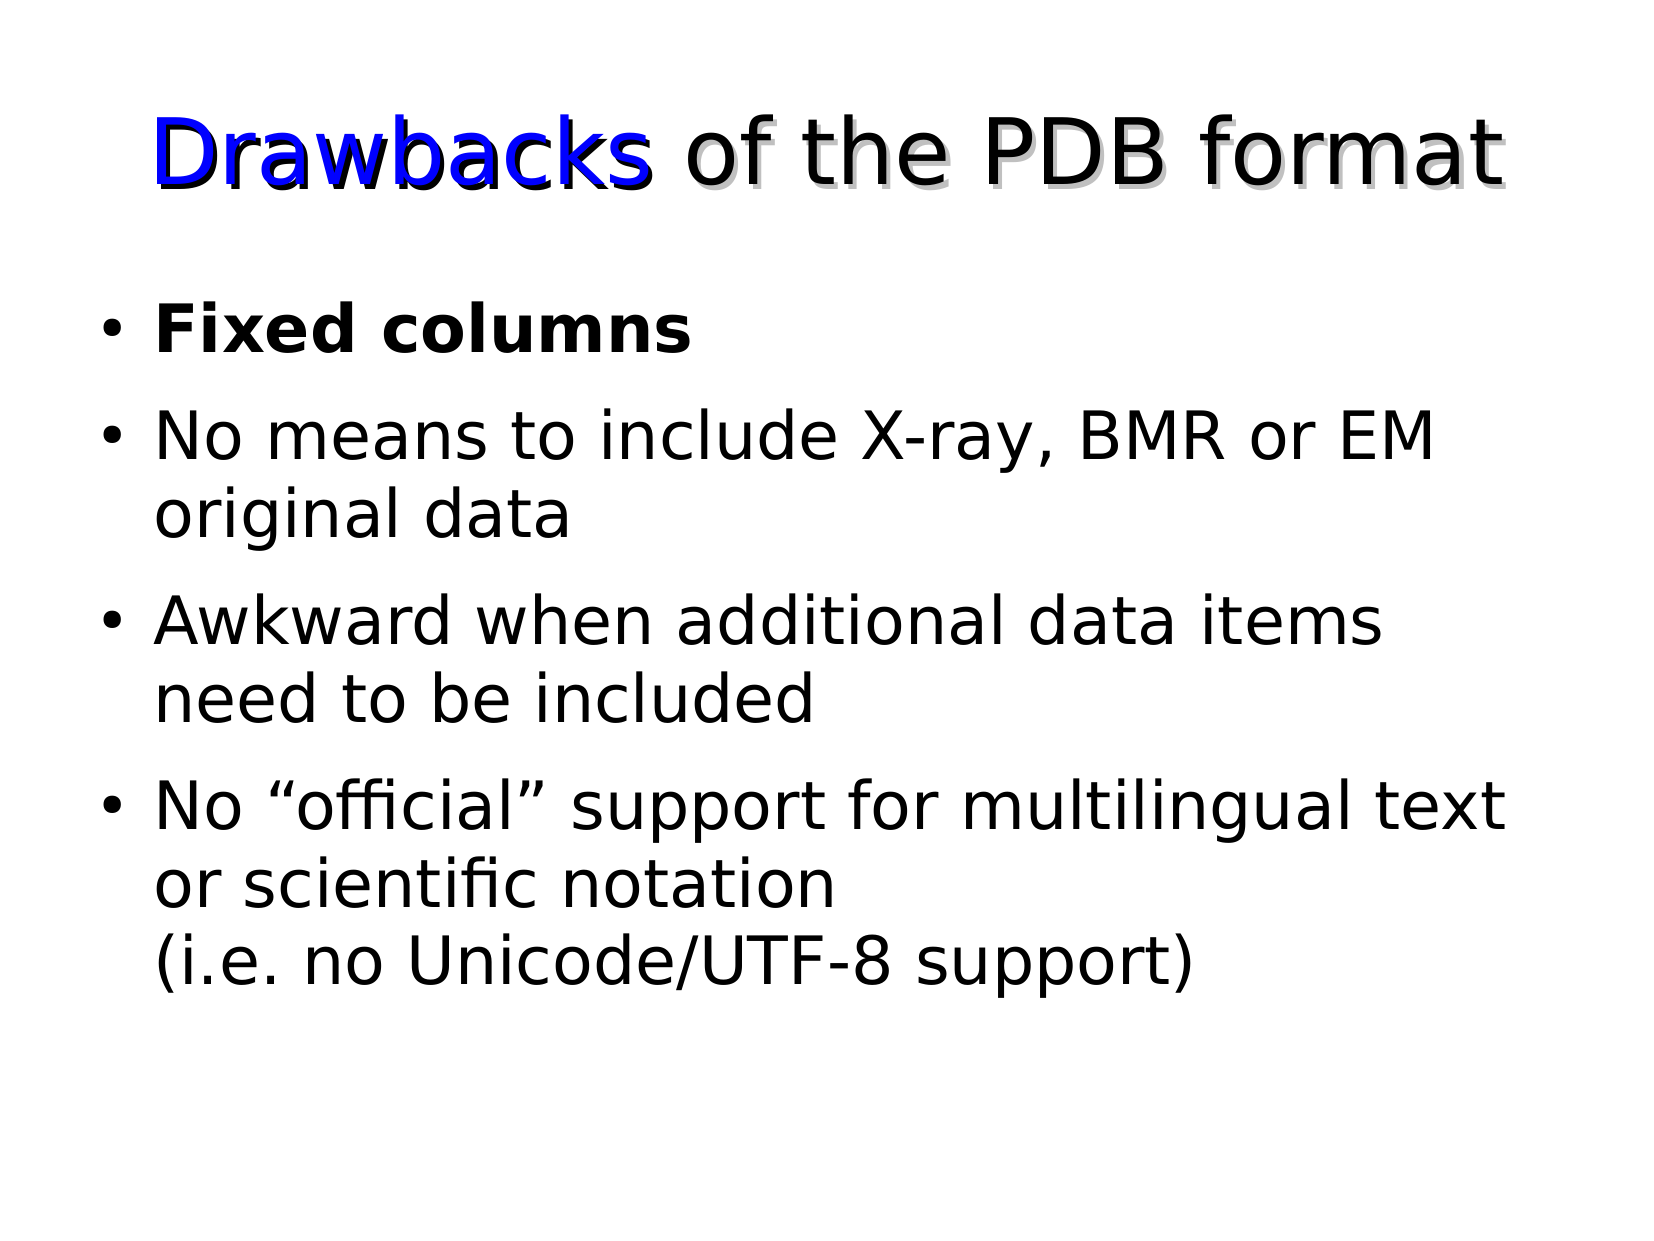

Drawbacks of the PDB format
# Fixed columns
No means to include X-ray, BMR or EM original data
Awkward when additional data items need to be included
No “official” support for multilingual text or scientific notation
(i.e. no Unicode/UTF‑8 support)